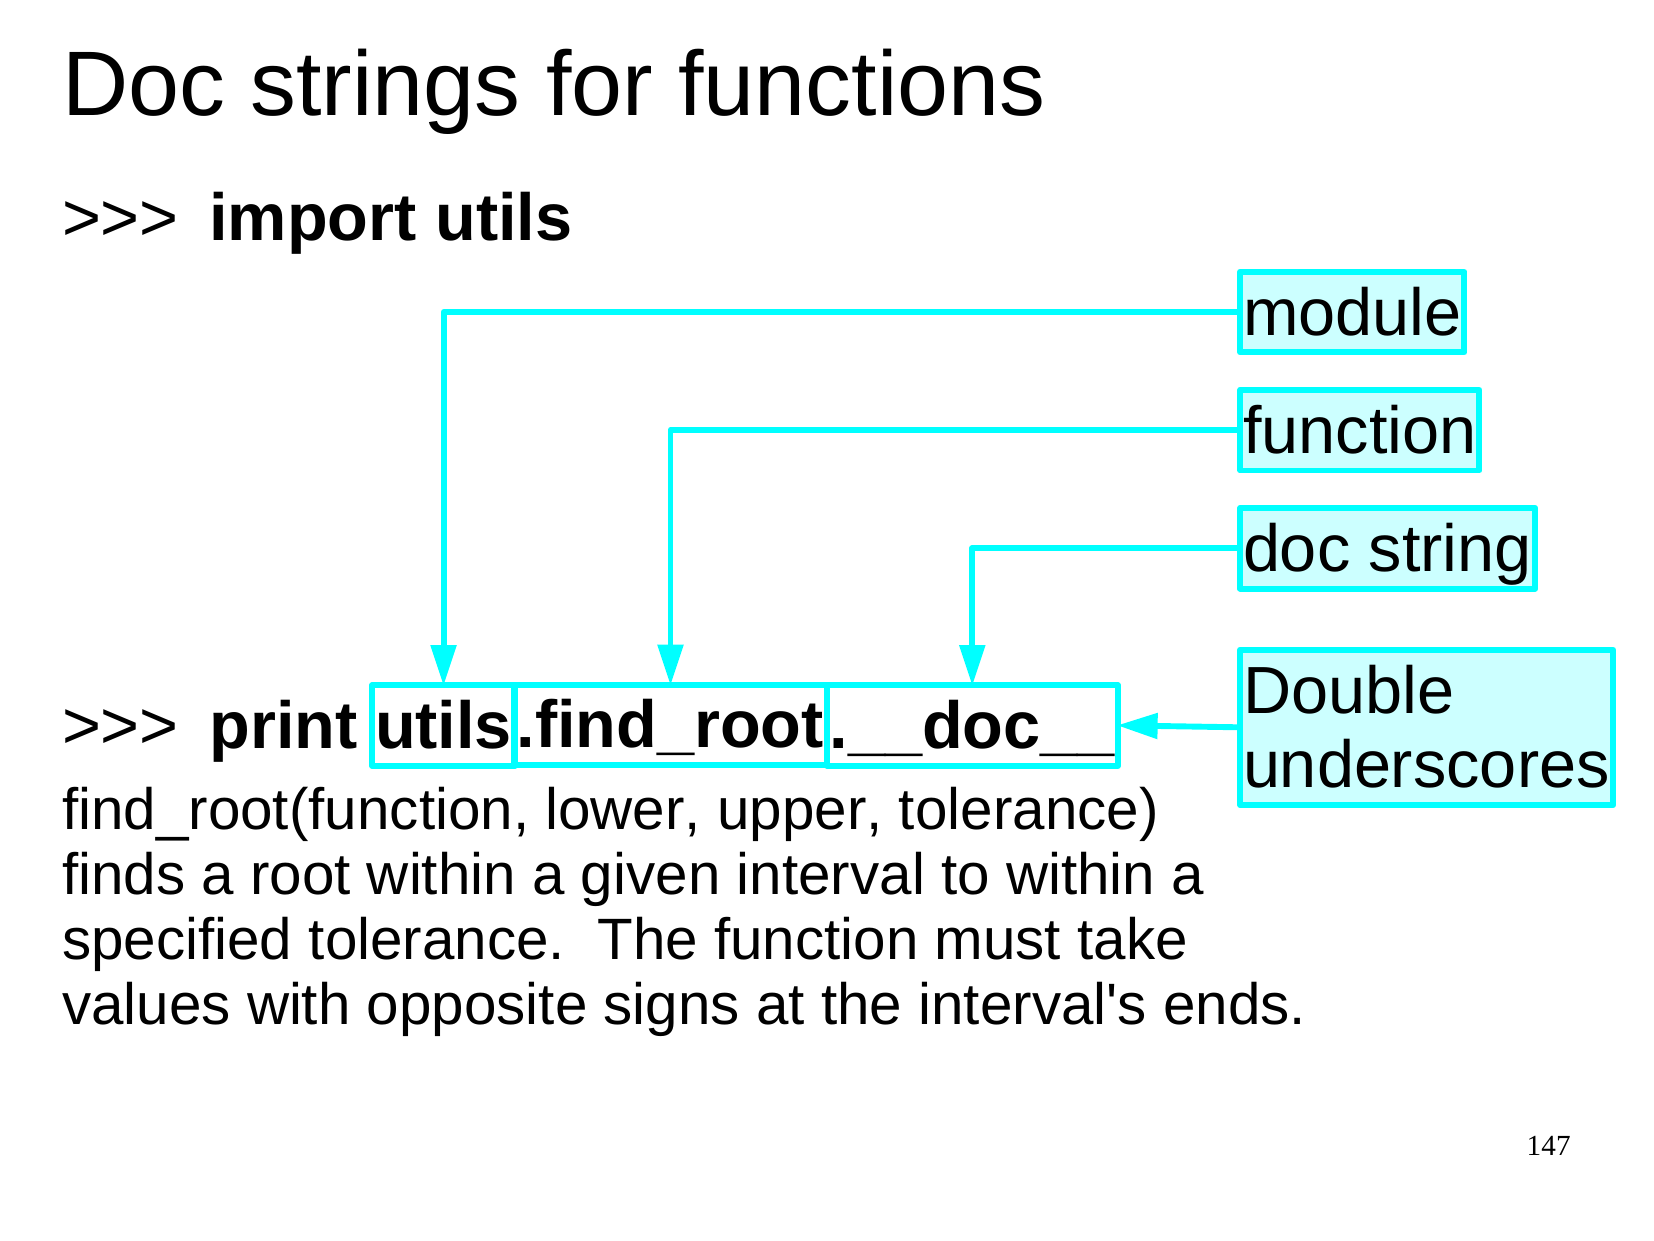

Doc strings for functions
>>>
import utils
module
function
doc string
Double
underscores
.find_root
utils
.__doc__
>>>
print
find_root(function, lower, upper, tolerance)
finds a root within a given interval to within a
specified tolerance. The function must take
values with opposite signs at the interval's ends.
147